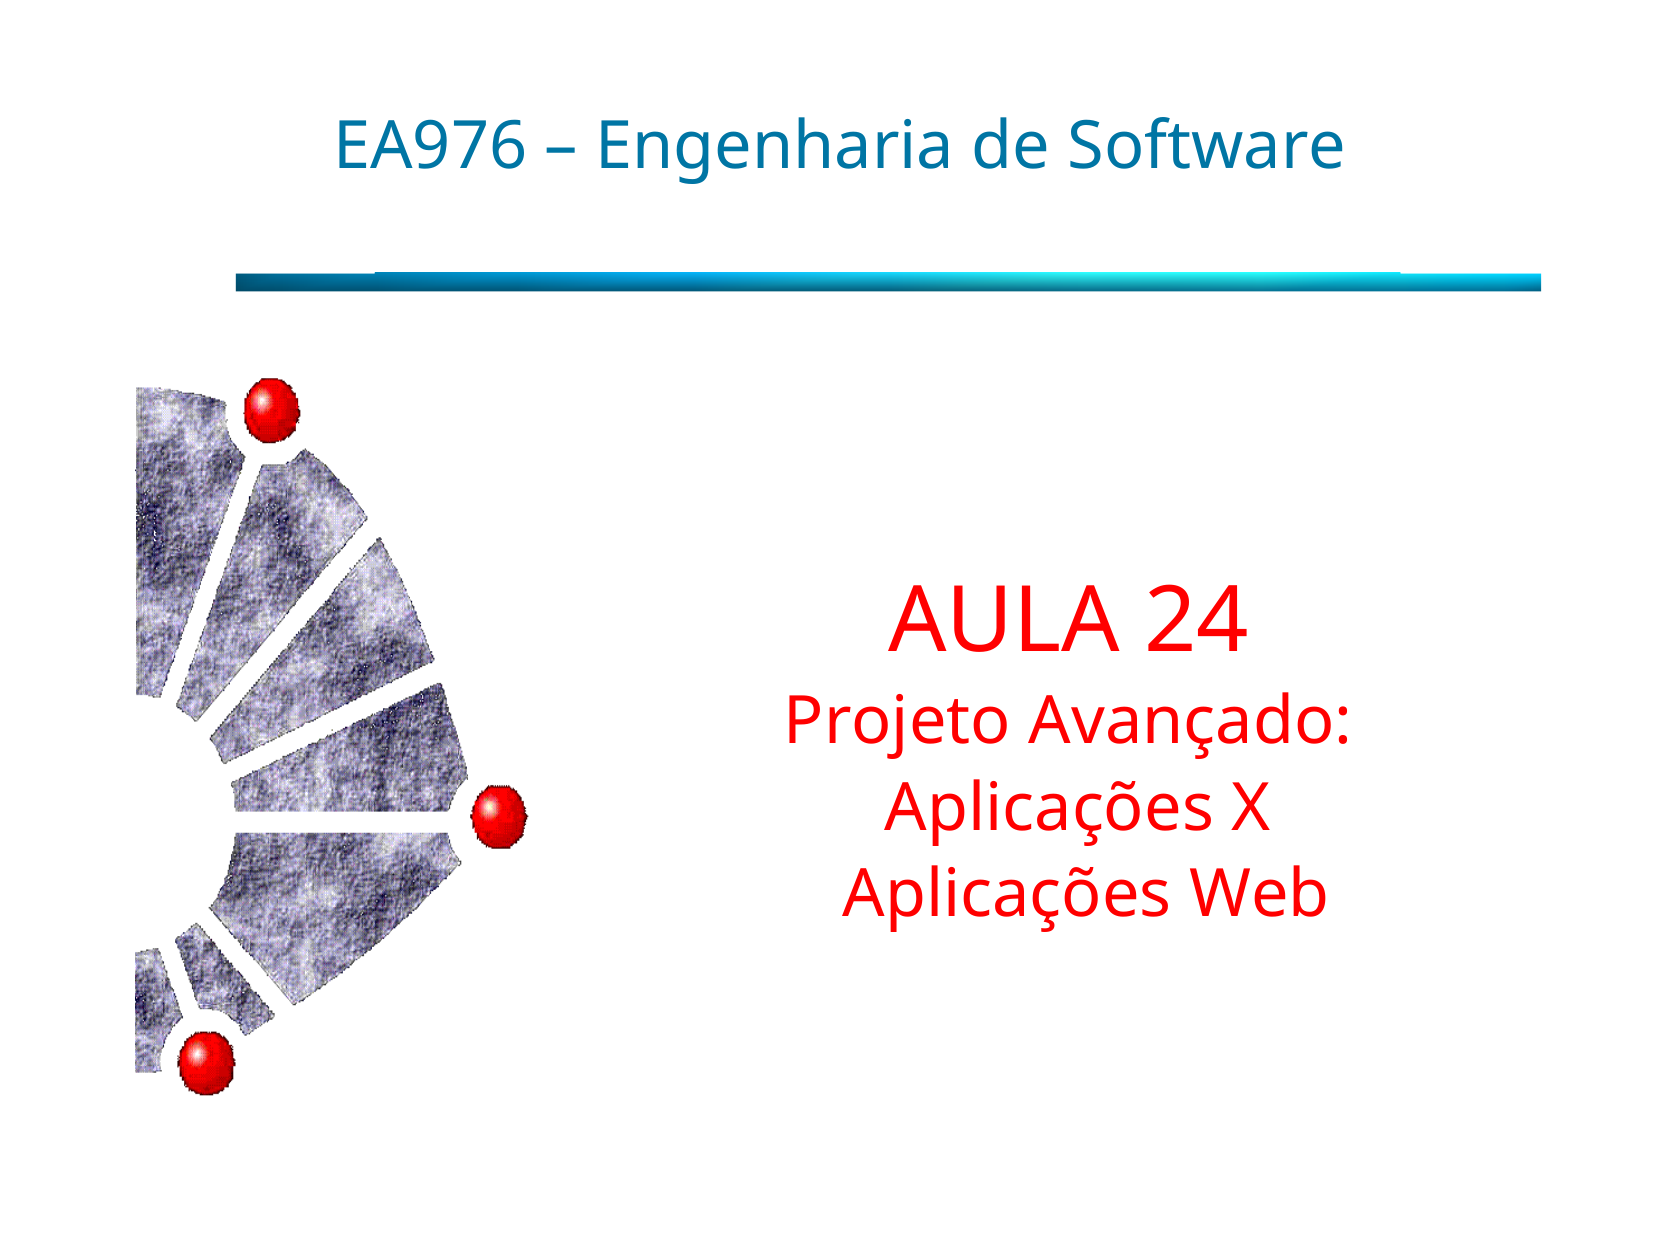

# EA976 – Engenharia de Software
AULA 24
Projeto Avançado:
Aplicações X
Aplicações Web